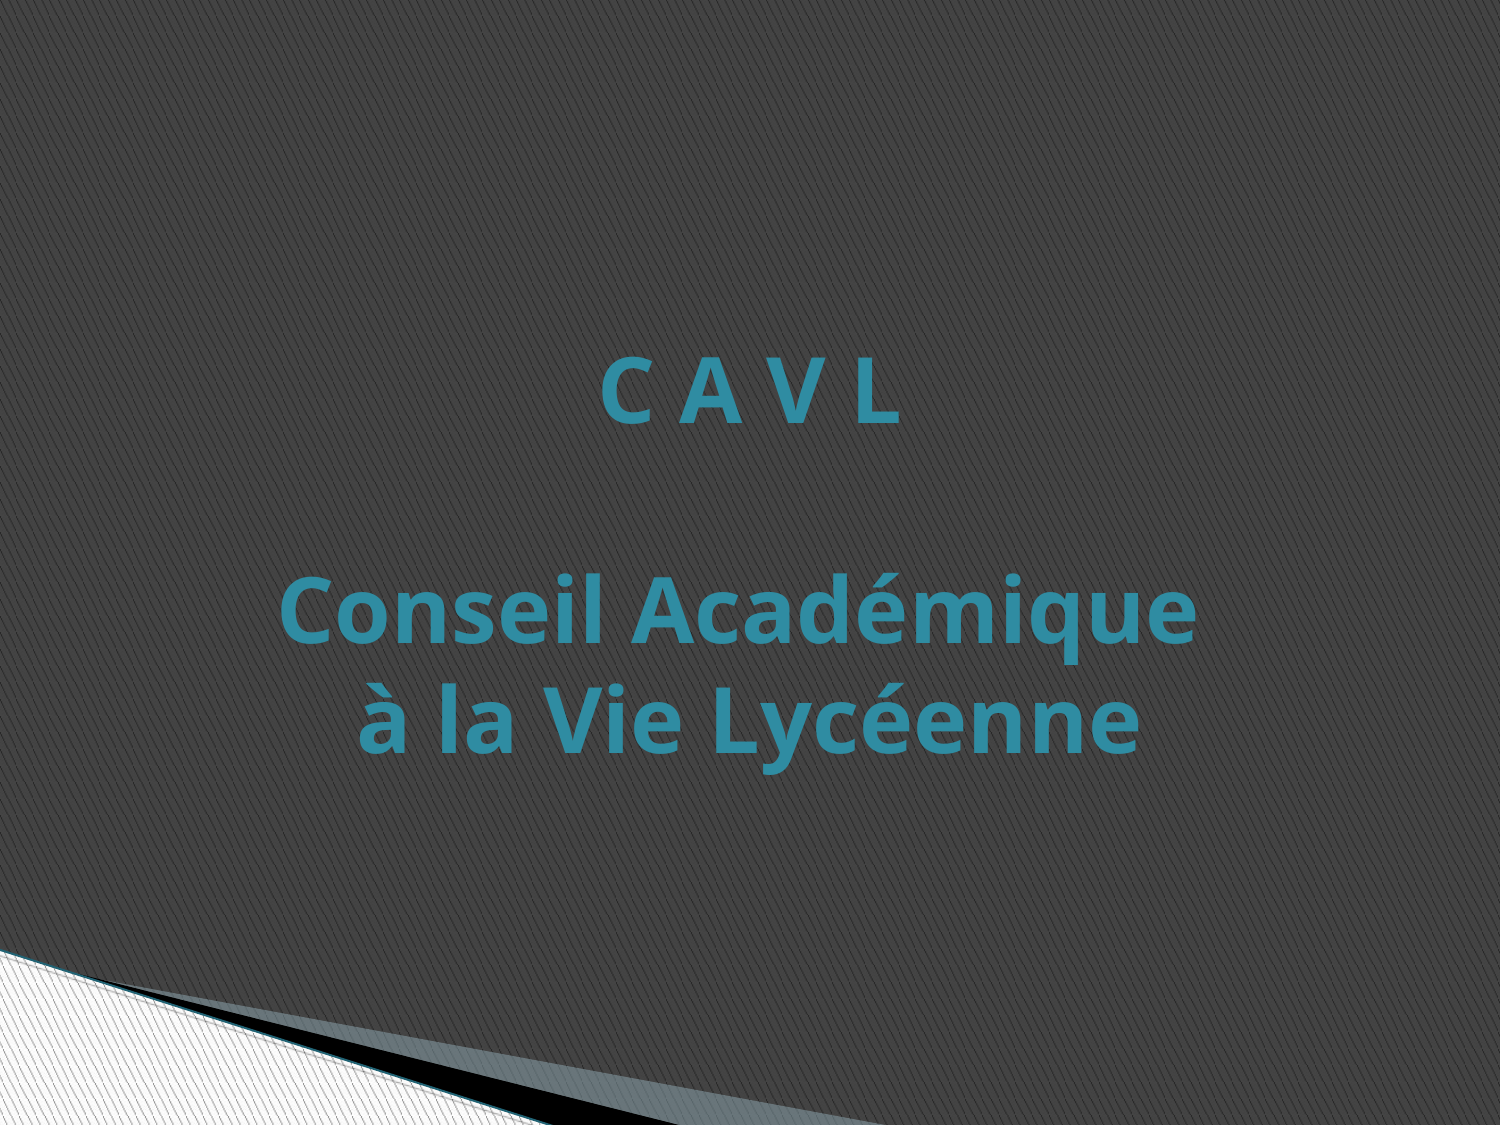

# C A V L Conseil Académique à la Vie Lycéenne